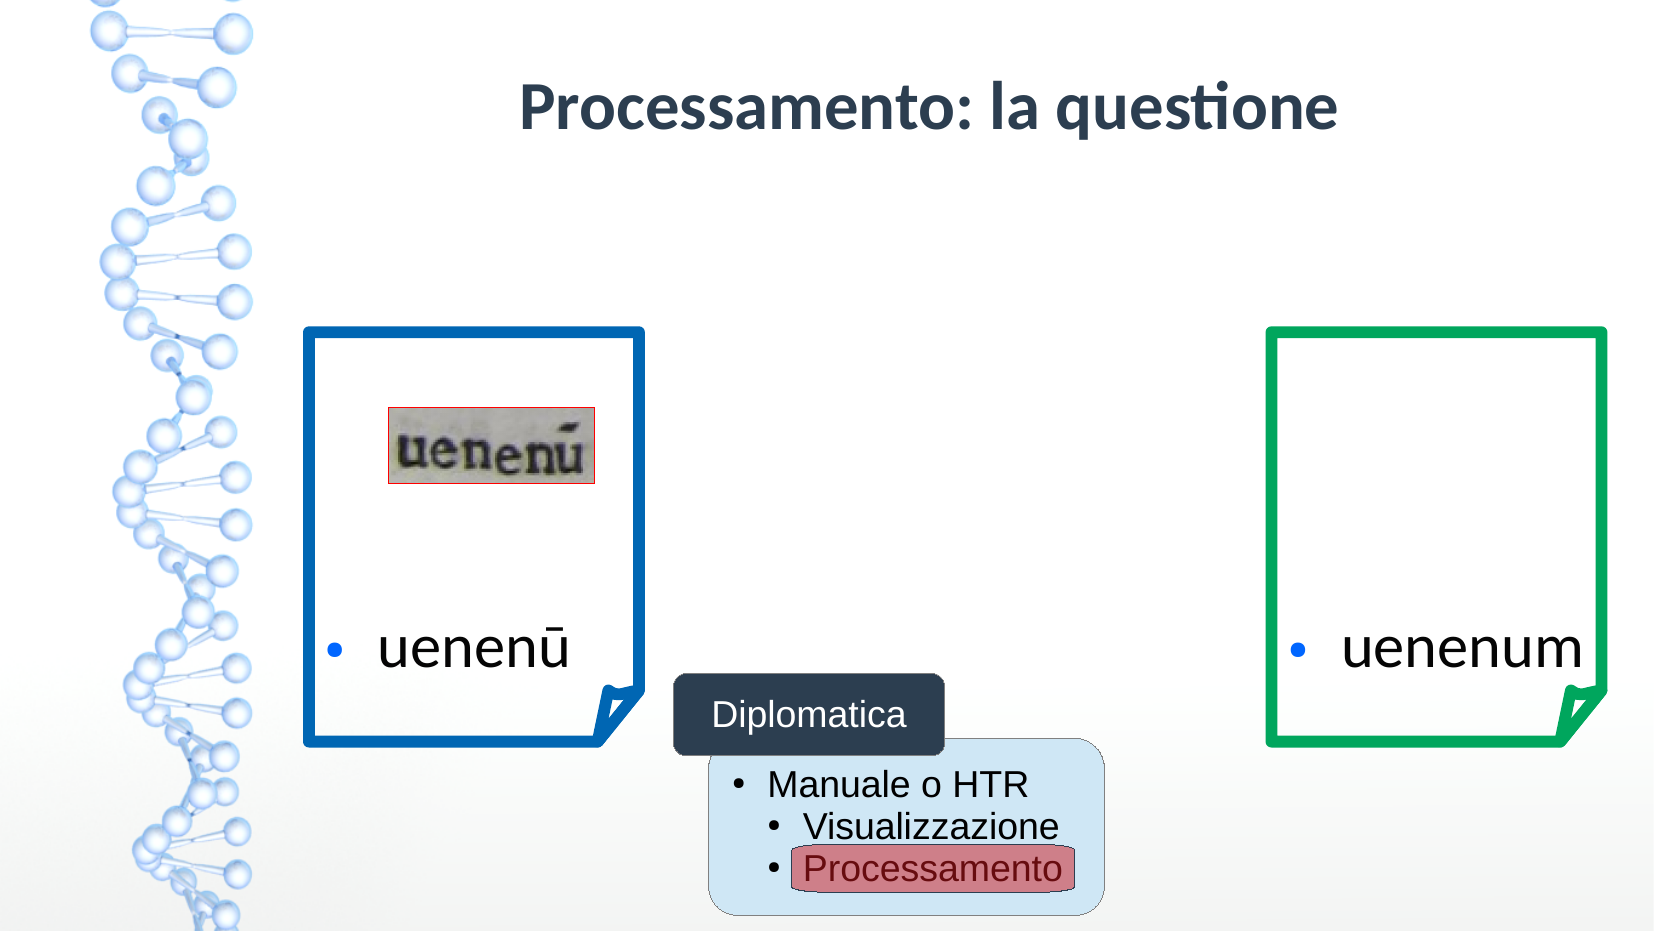

# Processamento: la questione
uenenū
uenenum
Diplomatica
Manuale o HTR
Visualizzazione
Processamento